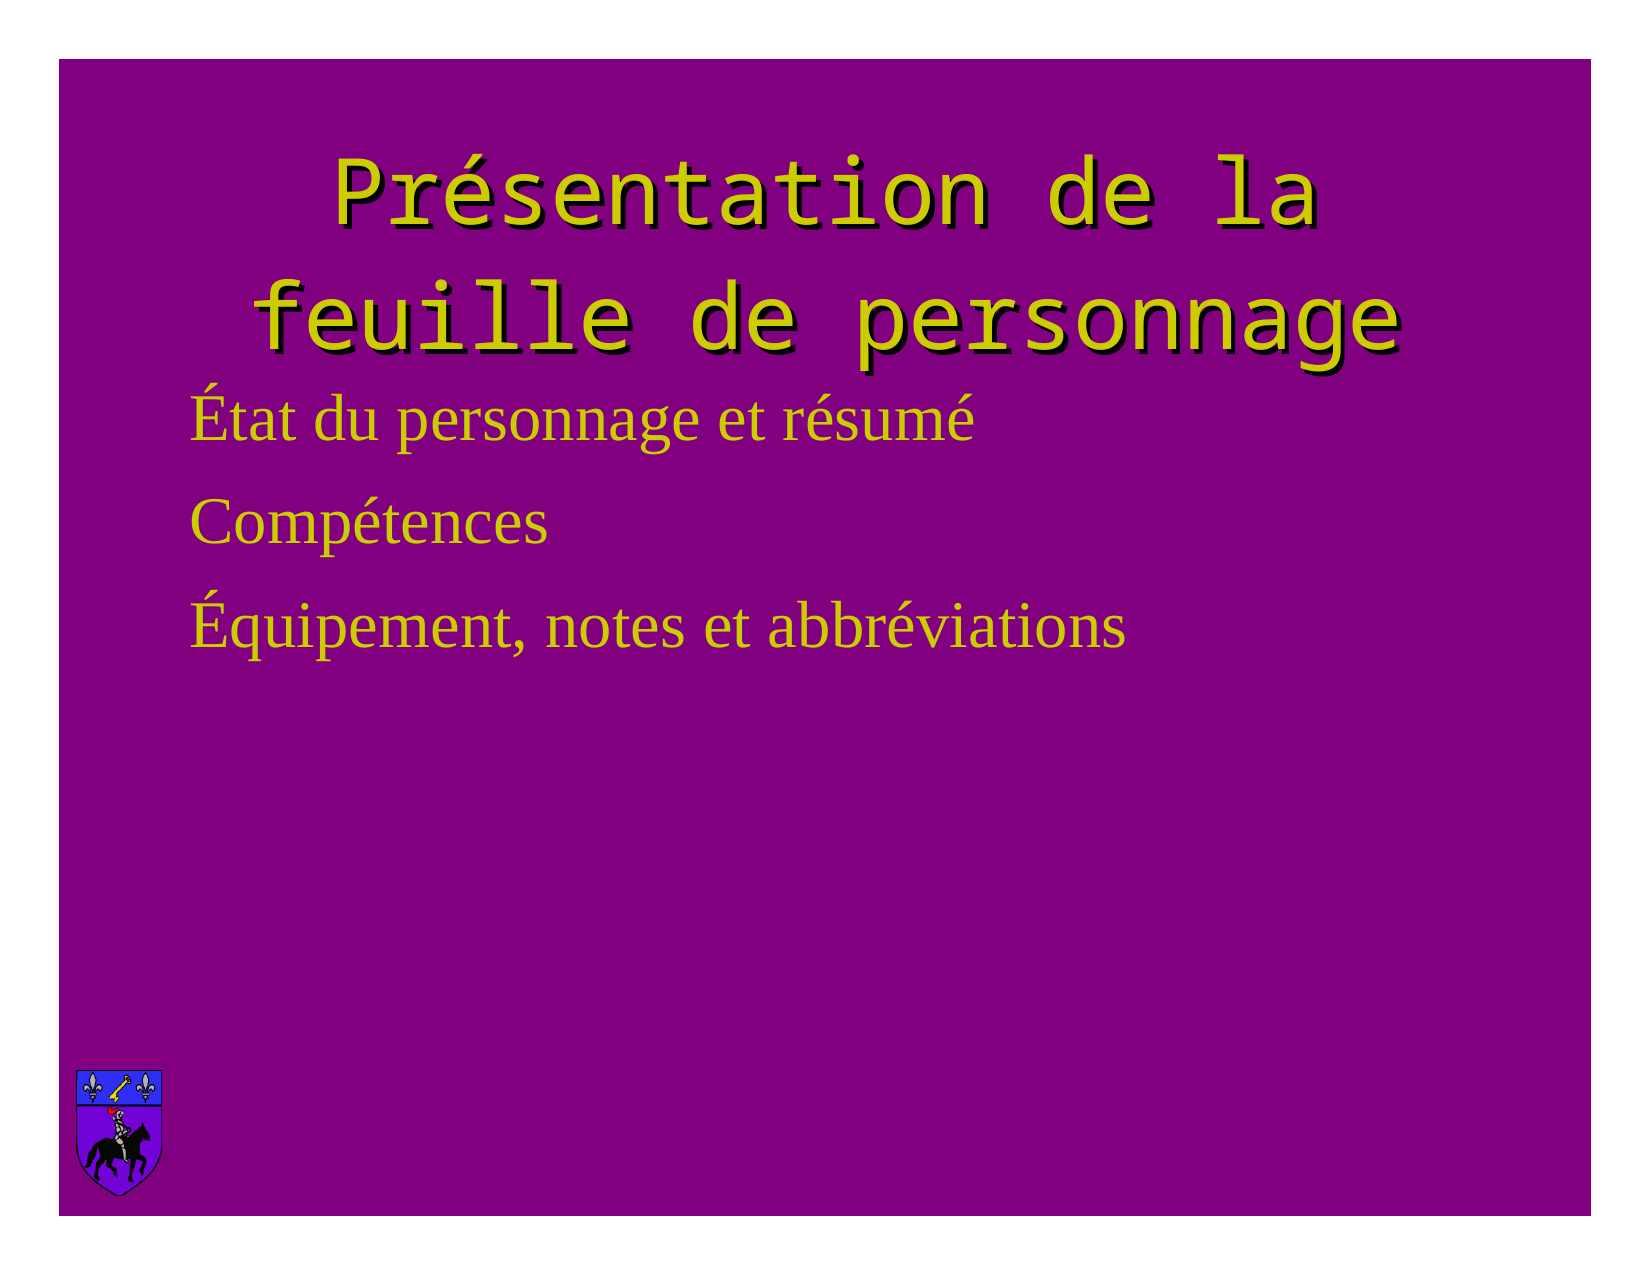

# Présentation de la feuille de personnage
État du personnage et résumé
Compétences
Équipement, notes et abbréviations